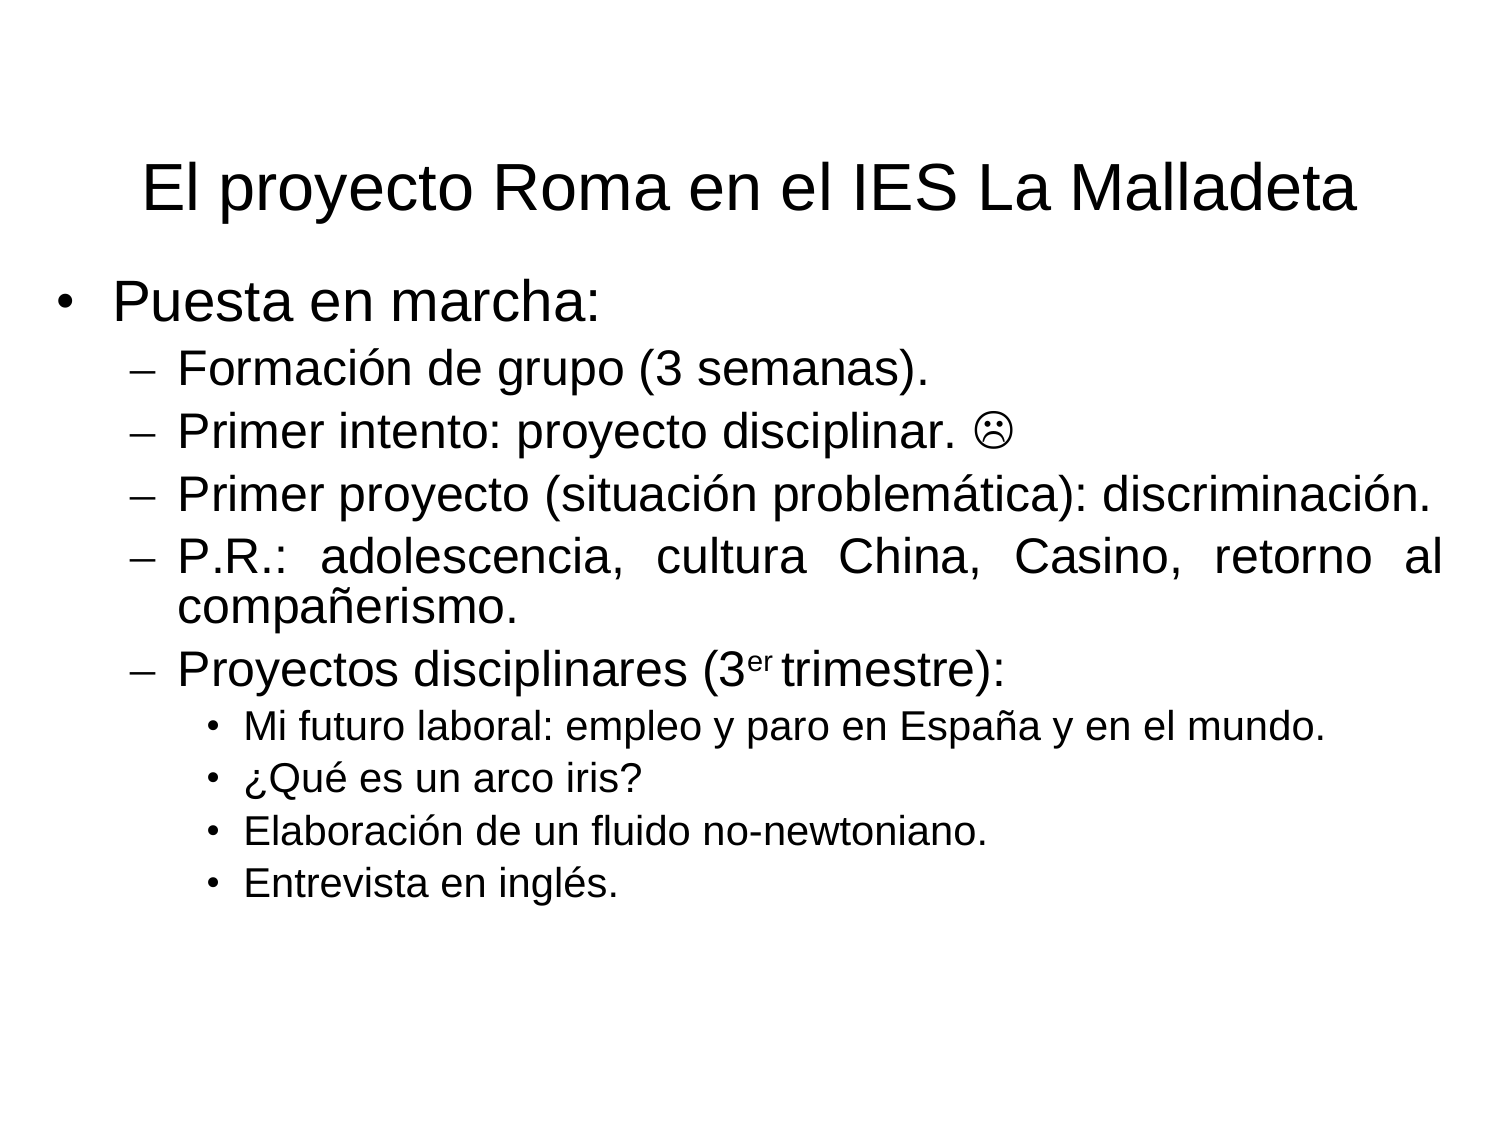

# El proyecto Roma en el IES La Malladeta
Puesta en marcha:
Formación de grupo (3 semanas).
Primer intento: proyecto disciplinar. 
Primer proyecto (situación problemática): discriminación.
P.R.: adolescencia, cultura China, Casino, retorno al compañerismo.
Proyectos disciplinares (3er trimestre):
Mi futuro laboral: empleo y paro en España y en el mundo.
¿Qué es un arco iris?
Elaboración de un fluido no-newtoniano.
Entrevista en inglés.